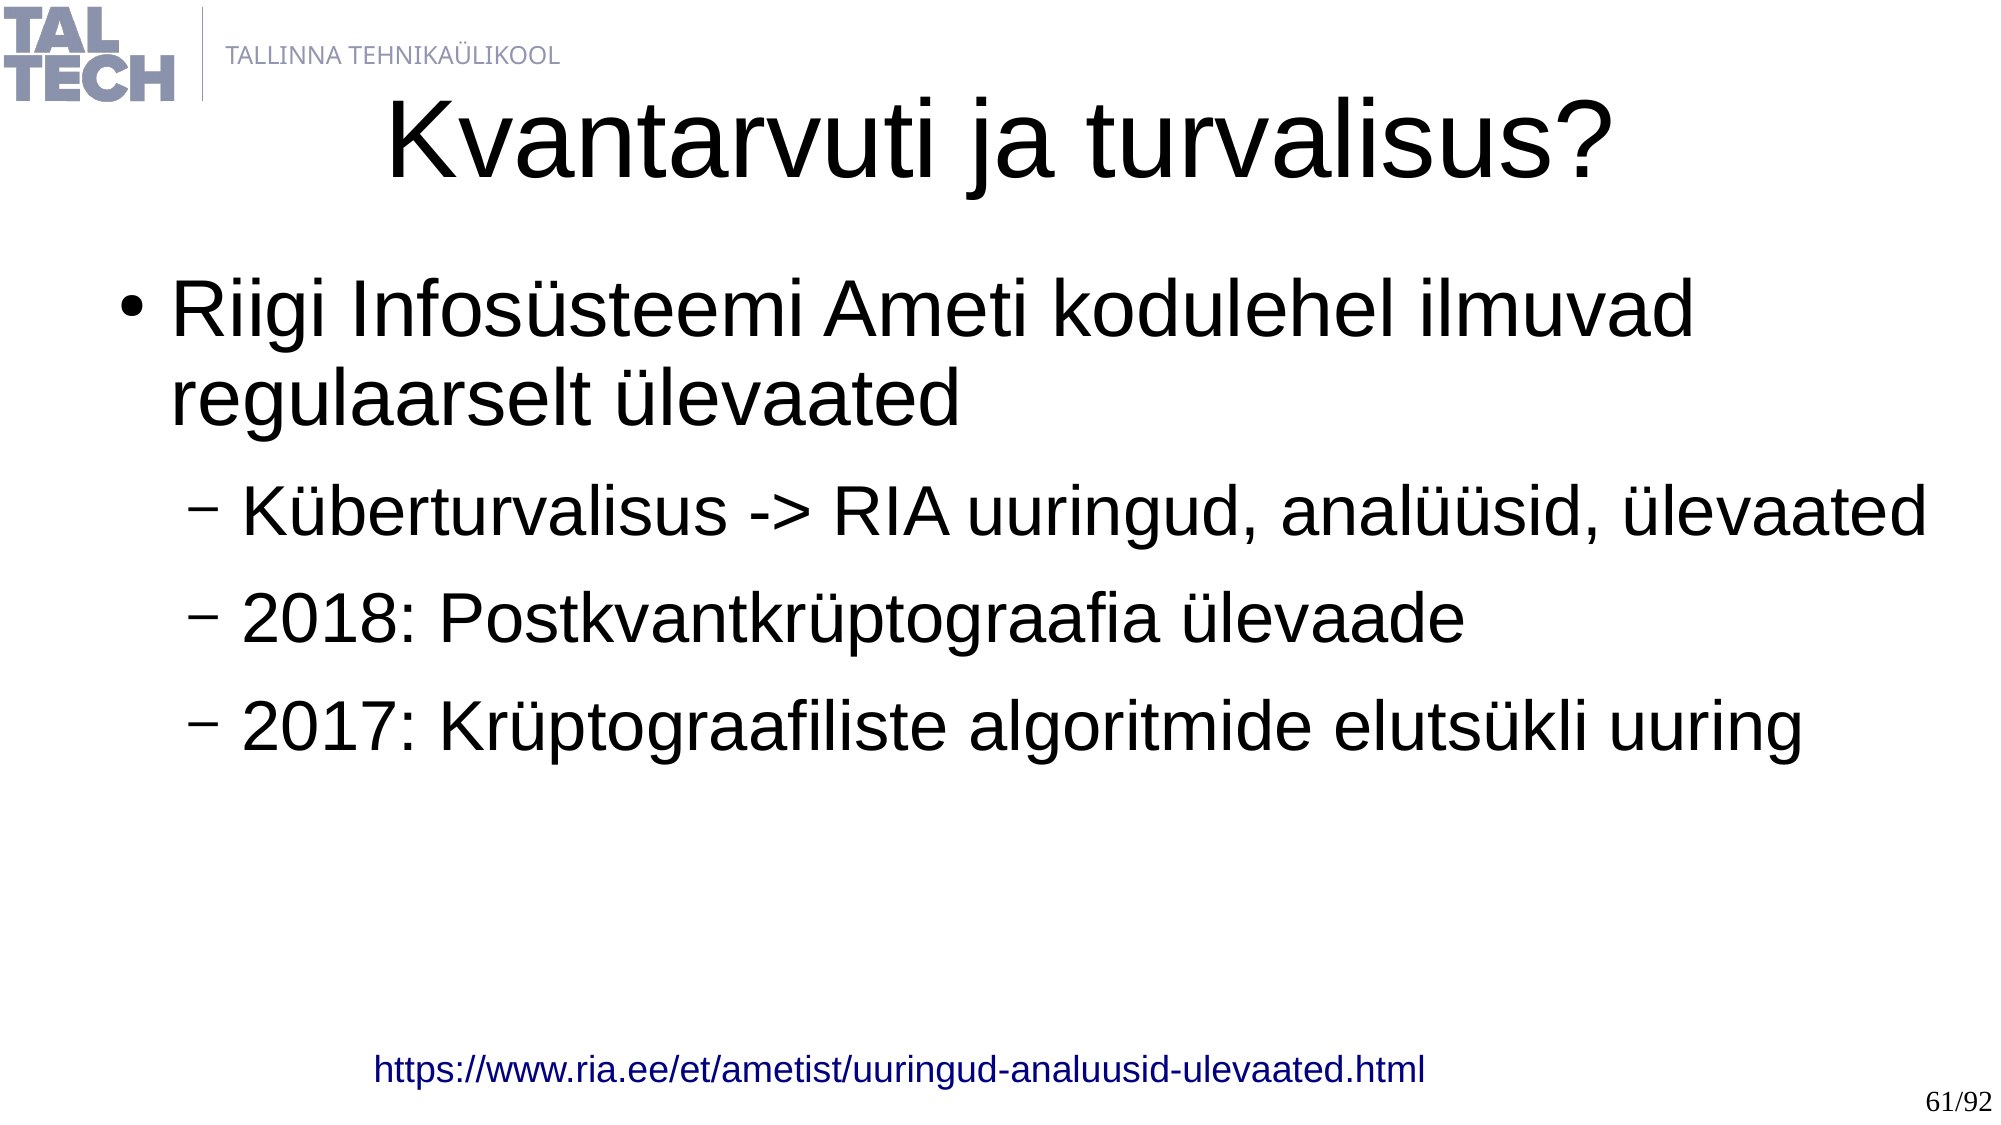

# Kvantarvuti ja turvalisus?
Riigi Infosüsteemi Ameti kodulehel ilmuvad regulaarselt ülevaated
Küberturvalisus -> RIA uuringud, analüüsid, ülevaated
2018: Postkvantkrüptograafia ülevaade
2017: Krüptograafiliste algoritmide elutsükli uuring
https://www.ria.ee/et/ametist/uuringud-analuusid-ulevaated.html
61